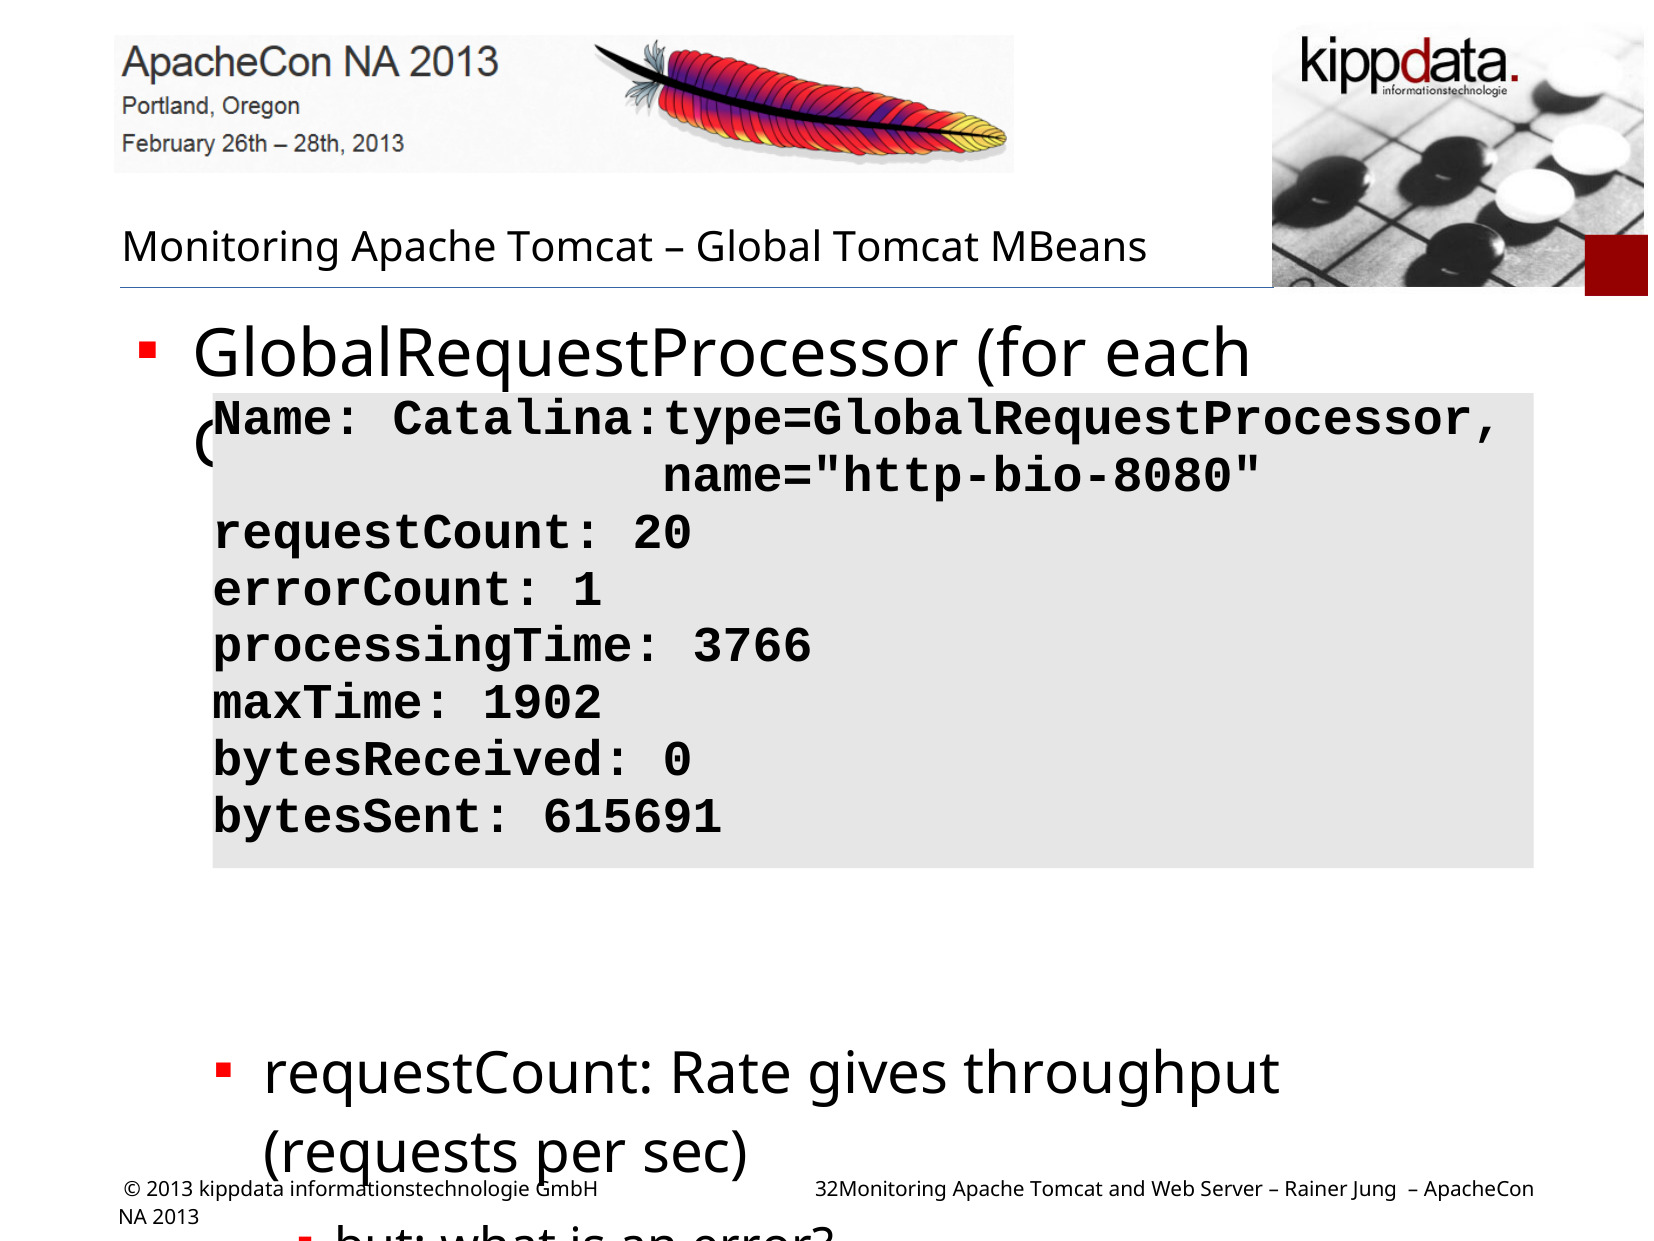

# Monitoring Apache Tomcat – Global Tomcat MBeans
GlobalRequestProcessor (for each Connector)
requestCount: Rate gives throughput (requests per sec)
but: what is an error?
delta(errorCount)/delta(requestCount): error rate
Name: Catalina:type=GlobalRequestProcessor,
 name="http-bio-8080"
requestCount: 20
errorCount: 1
processingTime: 3766
maxTime: 1902
bytesReceived: 0
bytesSent: 615691